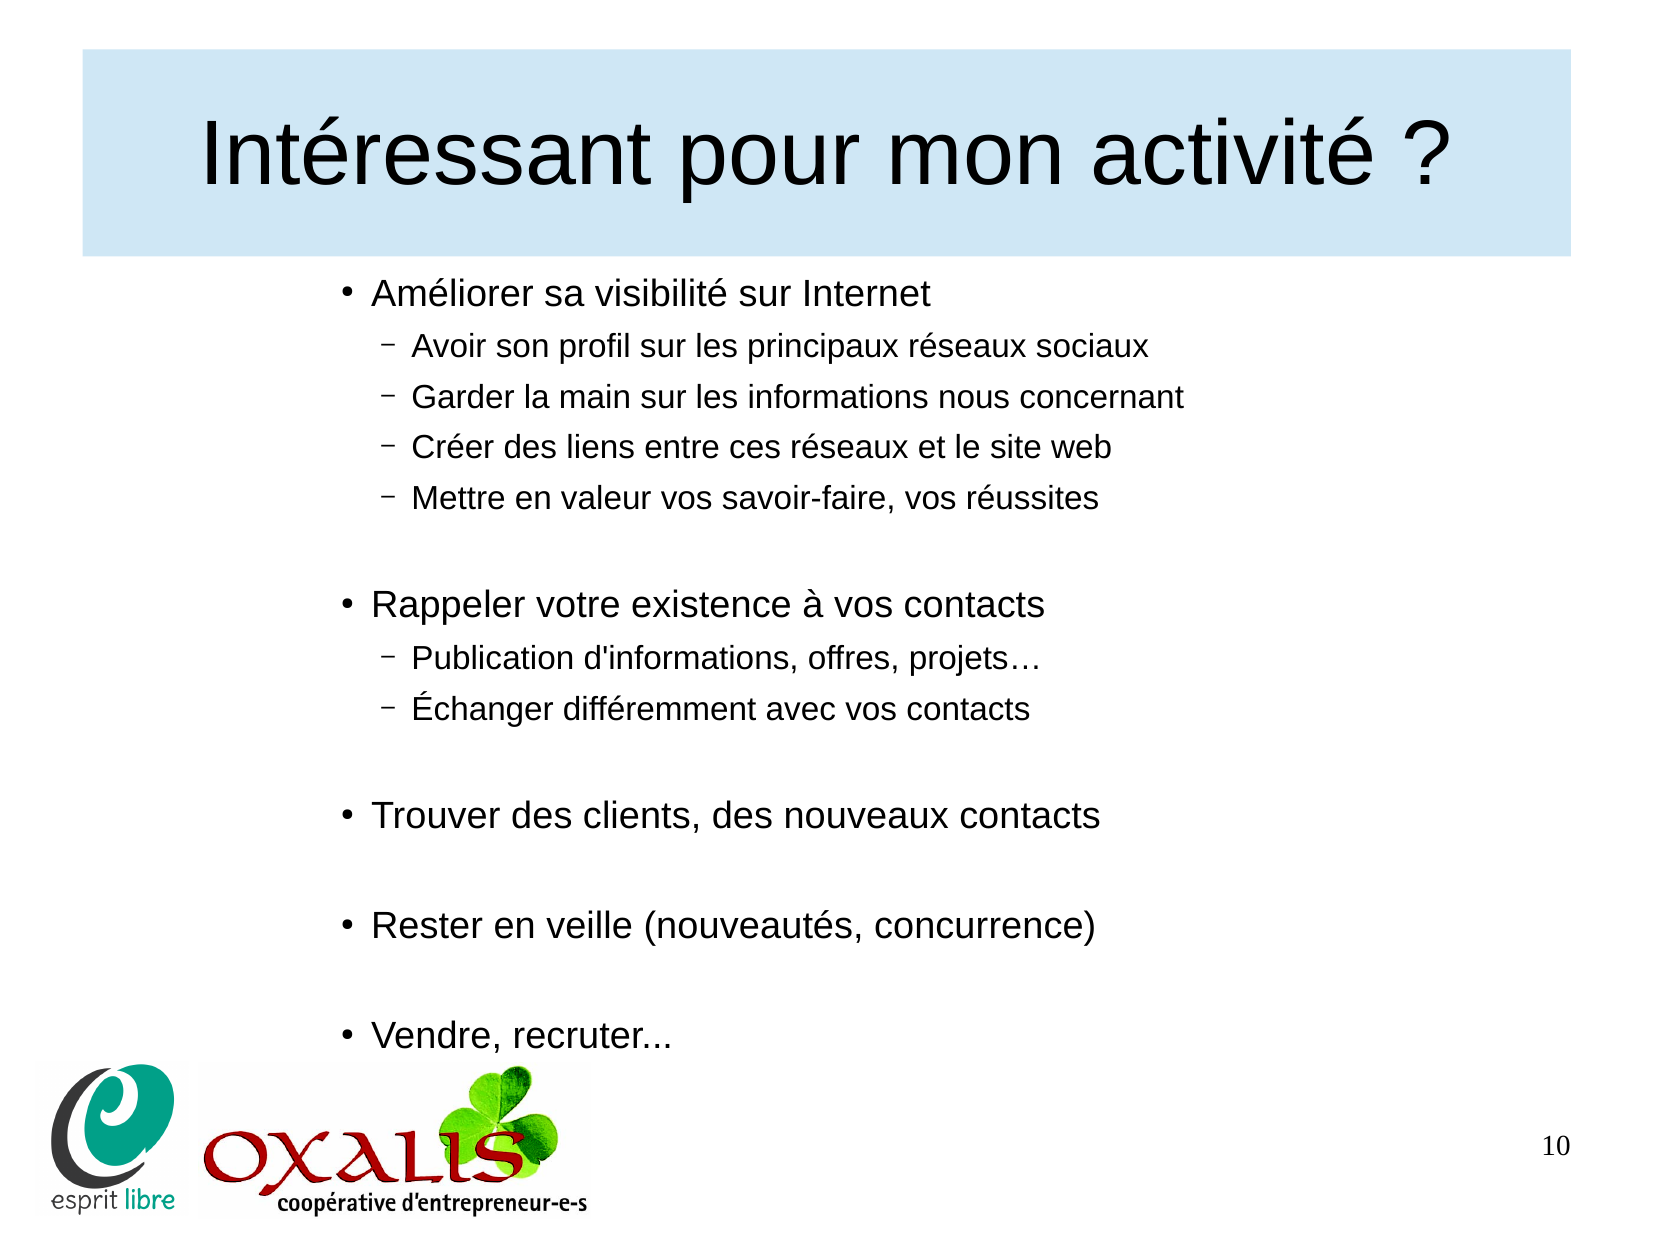

# Intéressant pour mon activité ?
Améliorer sa visibilité sur Internet
Avoir son profil sur les principaux réseaux sociaux
Garder la main sur les informations nous concernant
Créer des liens entre ces réseaux et le site web
Mettre en valeur vos savoir-faire, vos réussites
Rappeler votre existence à vos contacts
Publication d'informations, offres, projets…
Échanger différemment avec vos contacts
Trouver des clients, des nouveaux contacts
Rester en veille (nouveautés, concurrence)
Vendre, recruter...
10